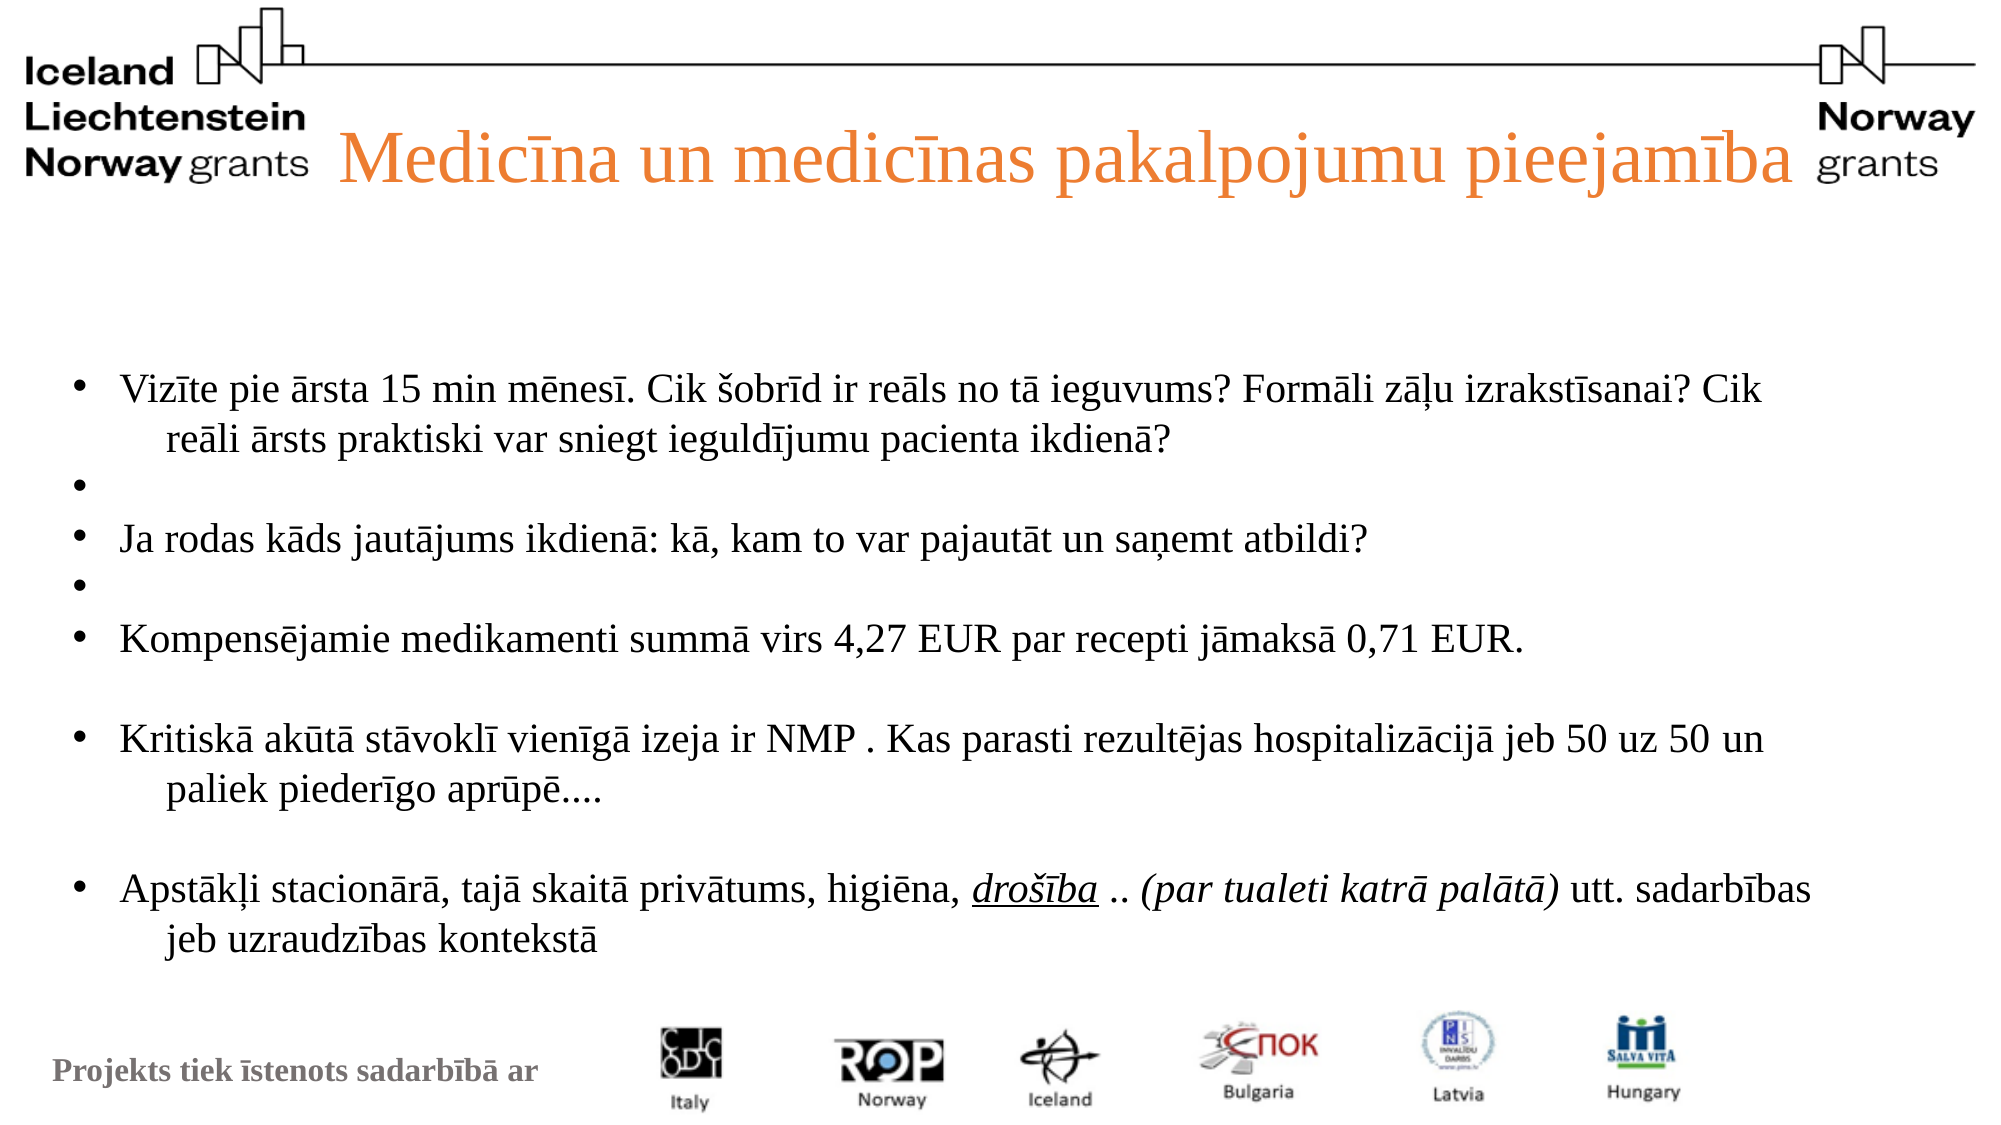

# Medicīna un medicīnas pakalpojumu pieejamība
Vizīte pie ārsta 15 min mēnesī. Cik šobrīd ir reāls no tā ieguvums? Formāli zāļu izrakstīsanai? Cik reāli ārsts praktiski var sniegt ieguldījumu pacienta ikdienā?
Ja rodas kāds jautājums ikdienā: kā, kam to var pajautāt un saņemt atbildi?
Kompensējamie medikamenti summā virs 4,27 EUR par recepti jāmaksā 0,71 EUR.
Kritiskā akūtā stāvoklī vienīgā izeja ir NMP . Kas parasti rezultējas hospitalizācijā jeb 50 uz 50 un paliek piederīgo aprūpē....
Apstākļi stacionārā, tajā skaitā privātums, higiēna, drošība .. (par tualeti katrā palātā) utt. sadarbības jeb uzraudzības kontekstā
Projekts tiek īstenots sadarbībā ar